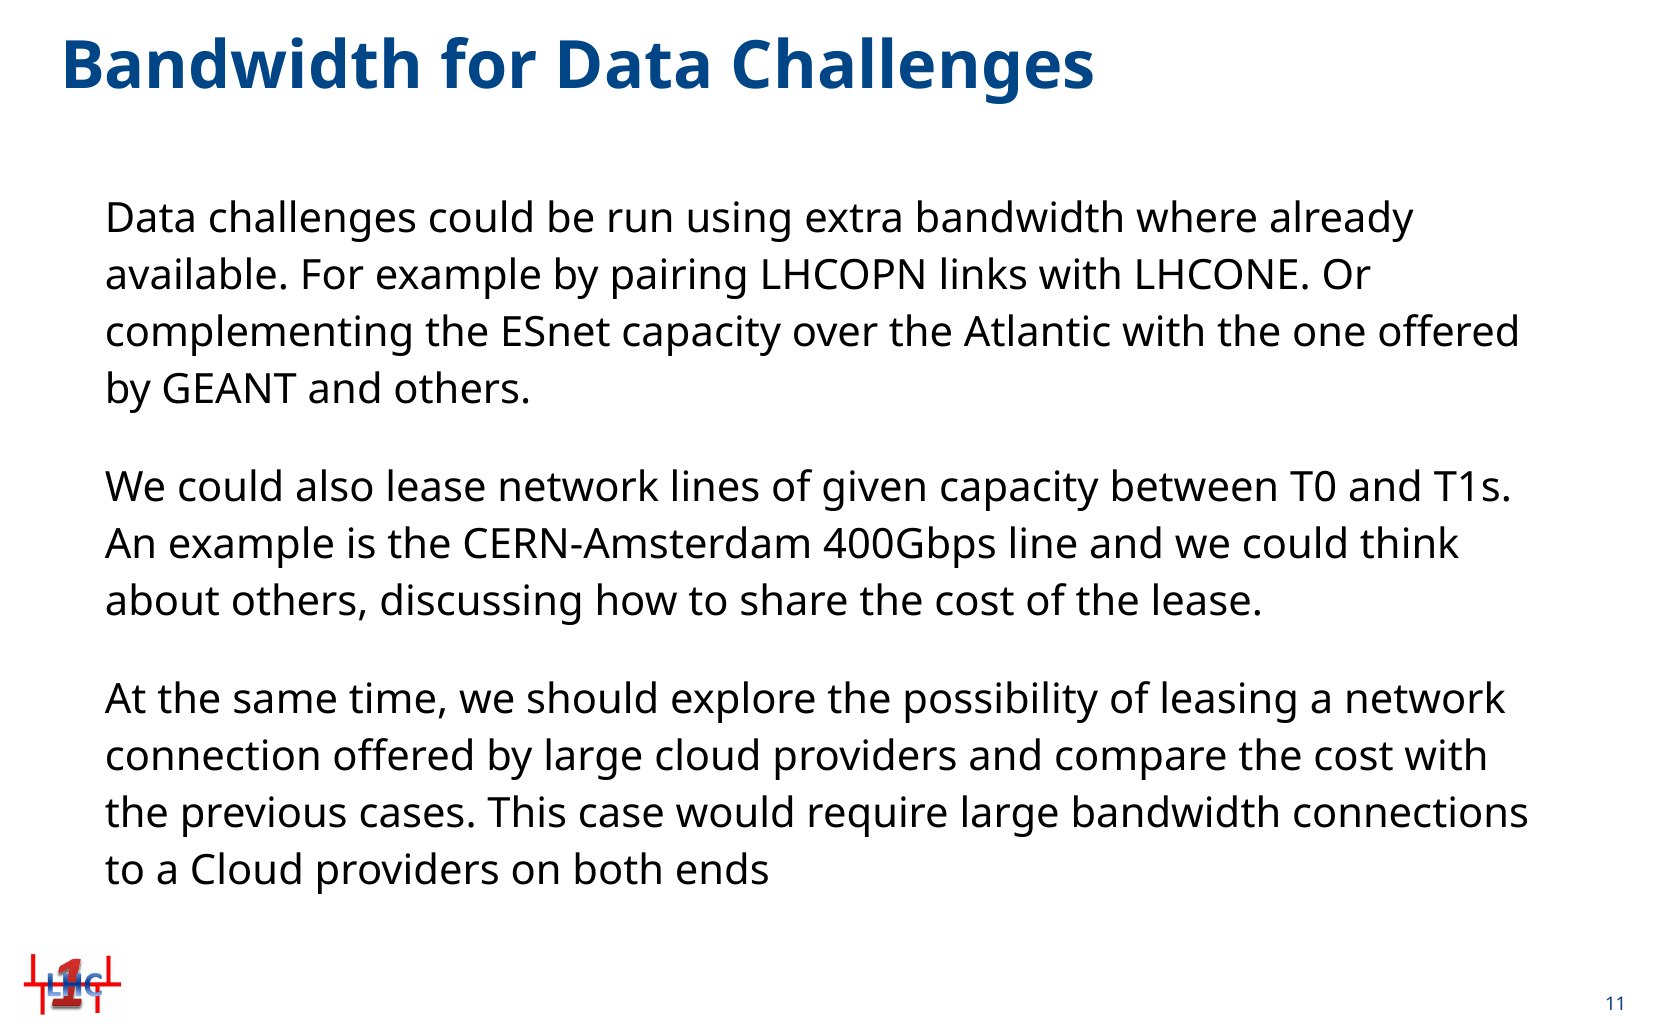

# Bandwidth for Data Challenges
Data challenges could be run using extra bandwidth where already available. For example by pairing LHCOPN links with LHCONE. Or complementing the ESnet capacity over the Atlantic with the one offered by GEANT and others.
We could also lease network lines of given capacity between T0 and T1s. An example is the CERN-Amsterdam 400Gbps line and we could think about others, discussing how to share the cost of the lease.
At the same time, we should explore the possibility of leasing a network connection offered by large cloud providers and compare the cost with the previous cases. This case would require large bandwidth connections to a Cloud providers on both ends